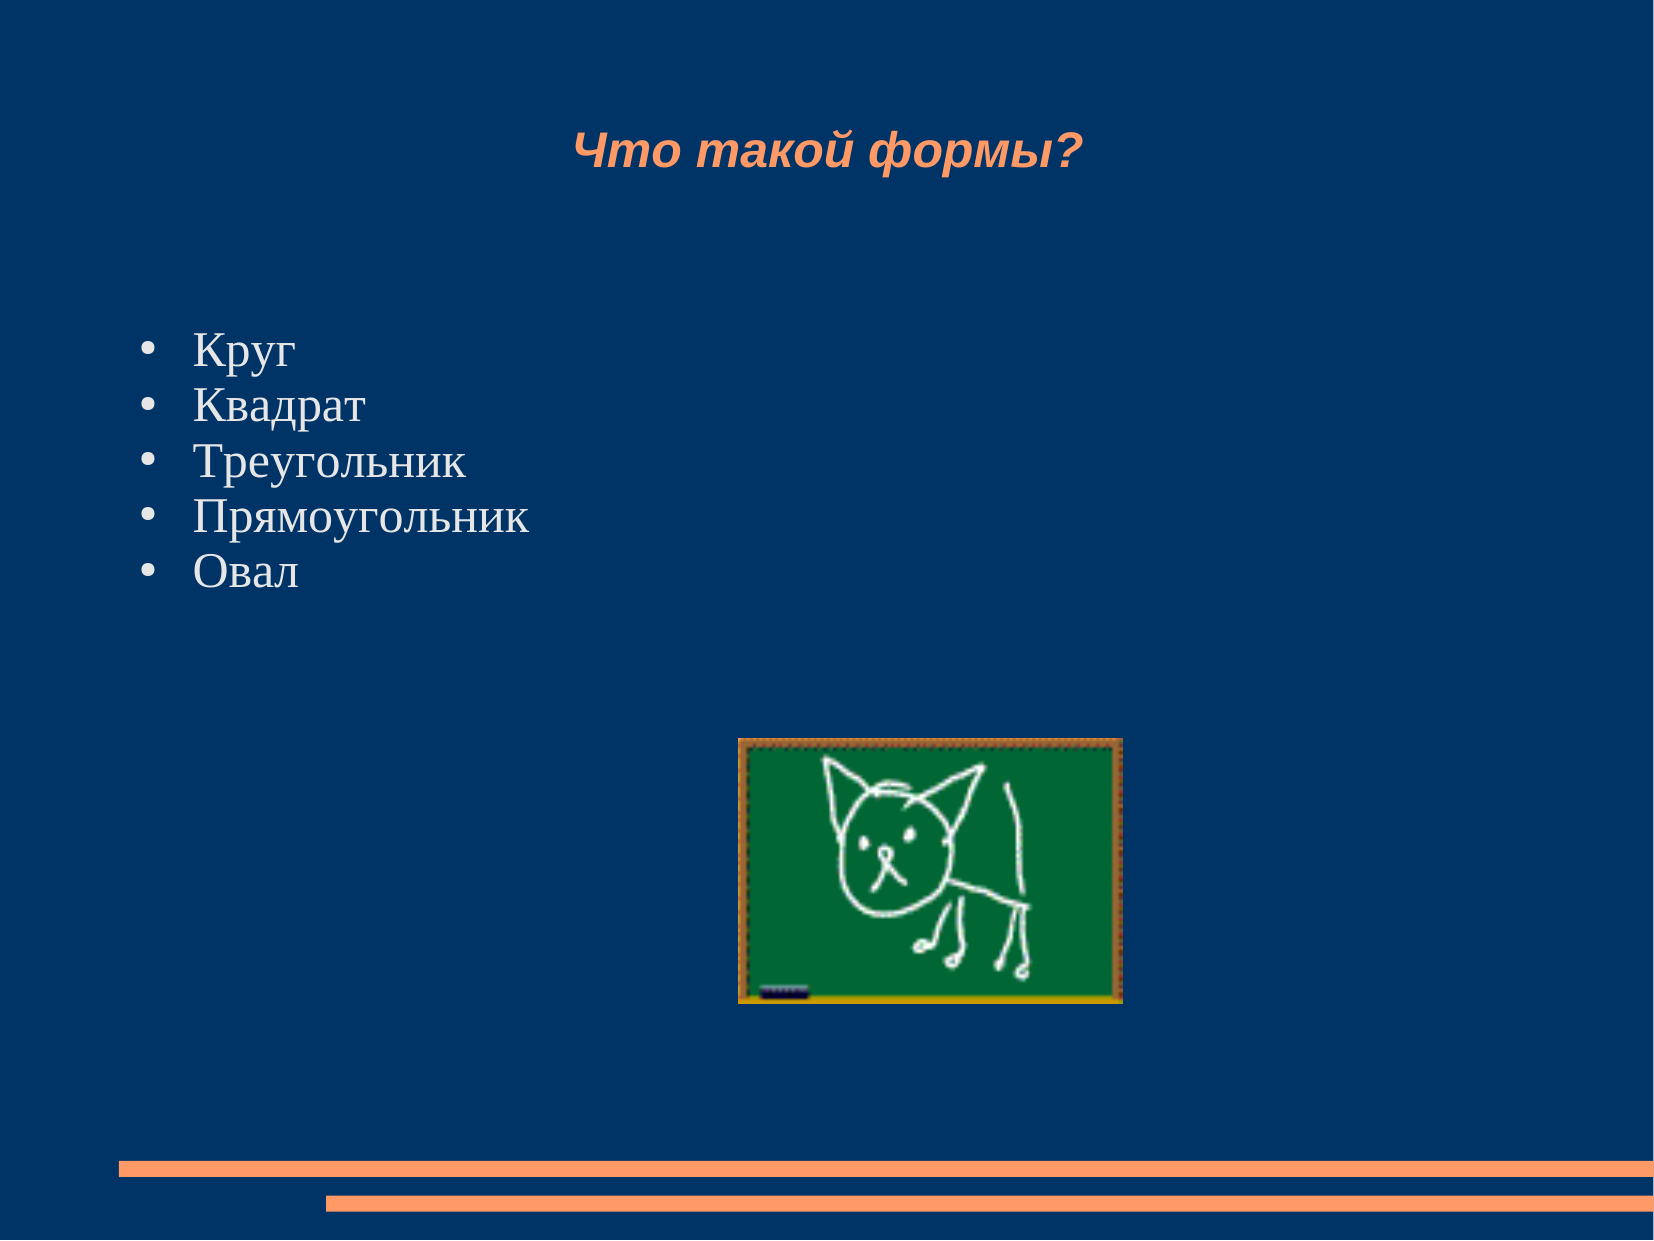

# Что такой формы?
Круг
Квадрат
Треугольник
Прямоугольник
Овал